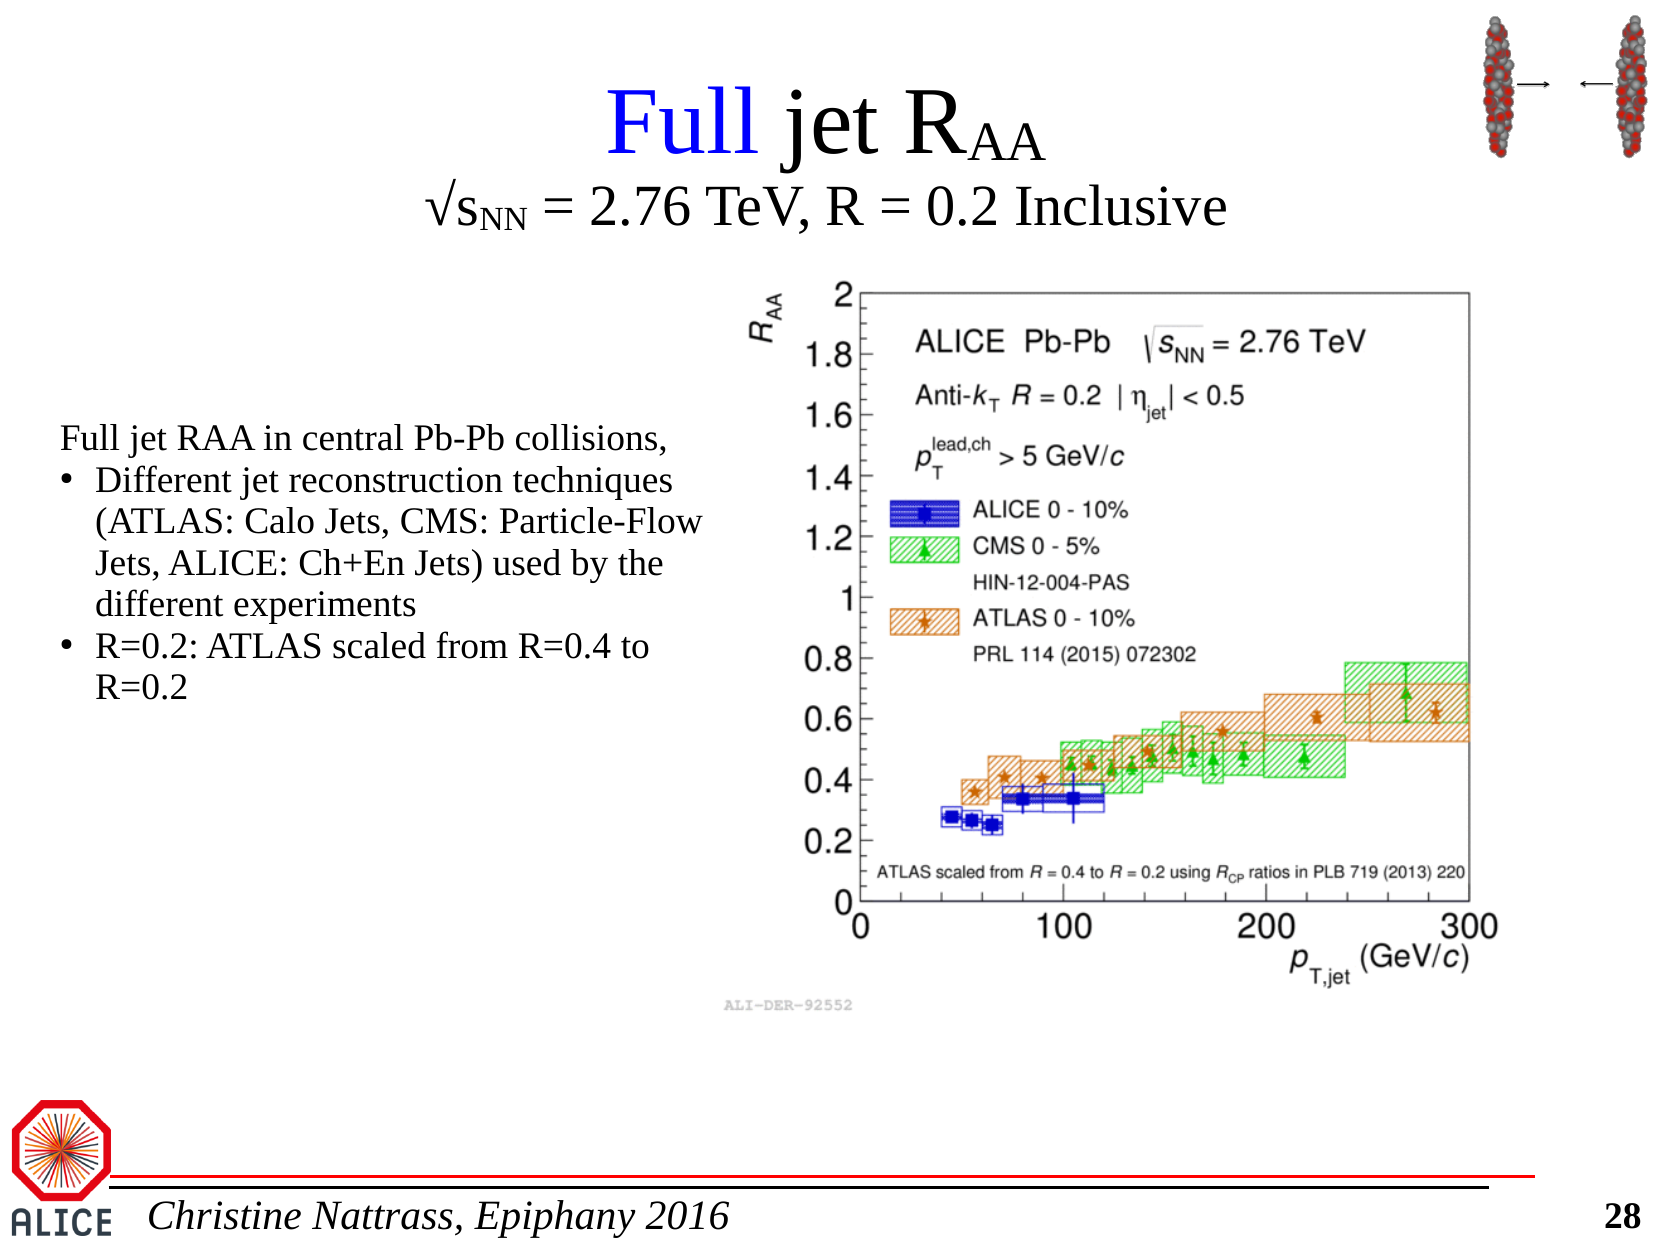

# Full jet RAA √sNN = 2.76 TeV, R = 0.2 Inclusive
Full jet RAA in central Pb-Pb collisions,
Different jet reconstruction techniques (ATLAS: Calo Jets, CMS: Particle-Flow Jets, ALICE: Ch+En Jets) used by the different experiments
R=0.2: ATLAS scaled from R=0.4 to R=0.2